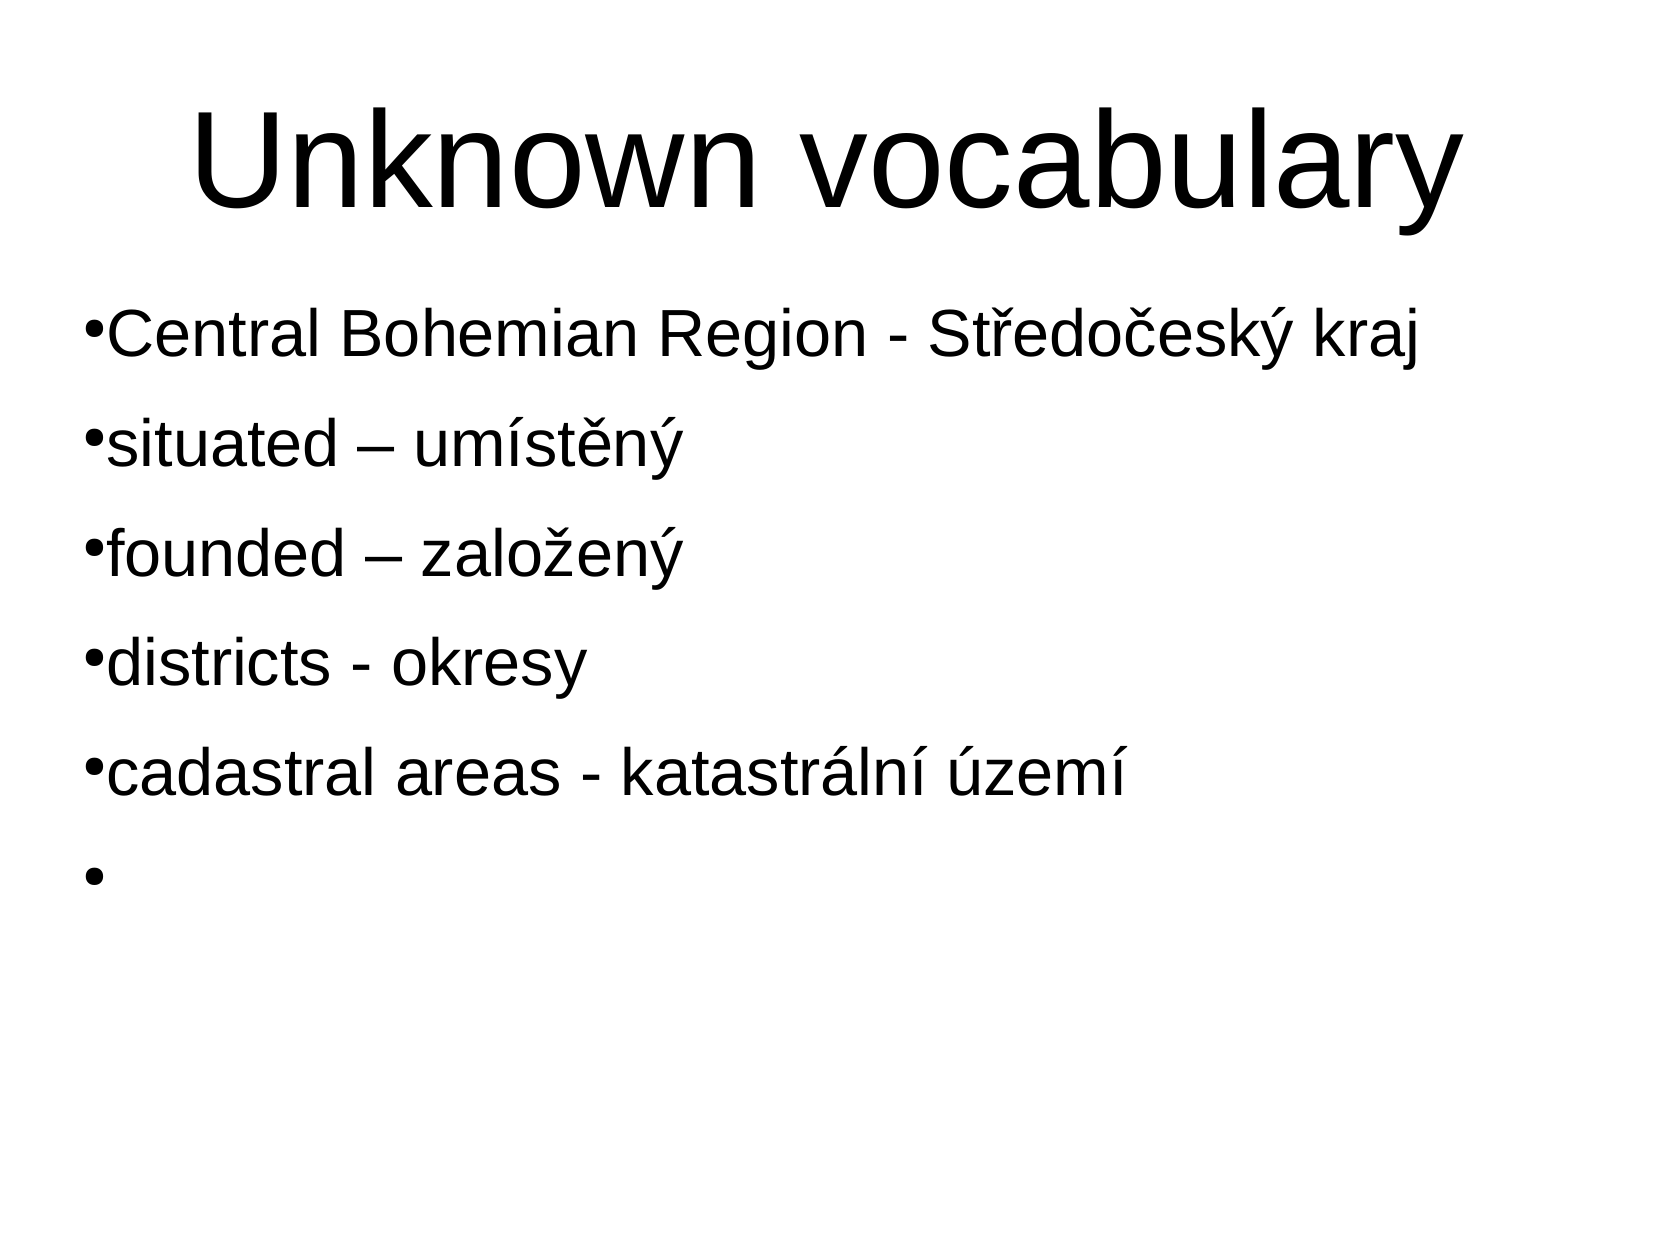

# Unknown vocabulary
Central Bohemian Region - Středočeský kraj
situated – umístěný
founded – založený
districts - okresy
cadastral areas - katastrální území